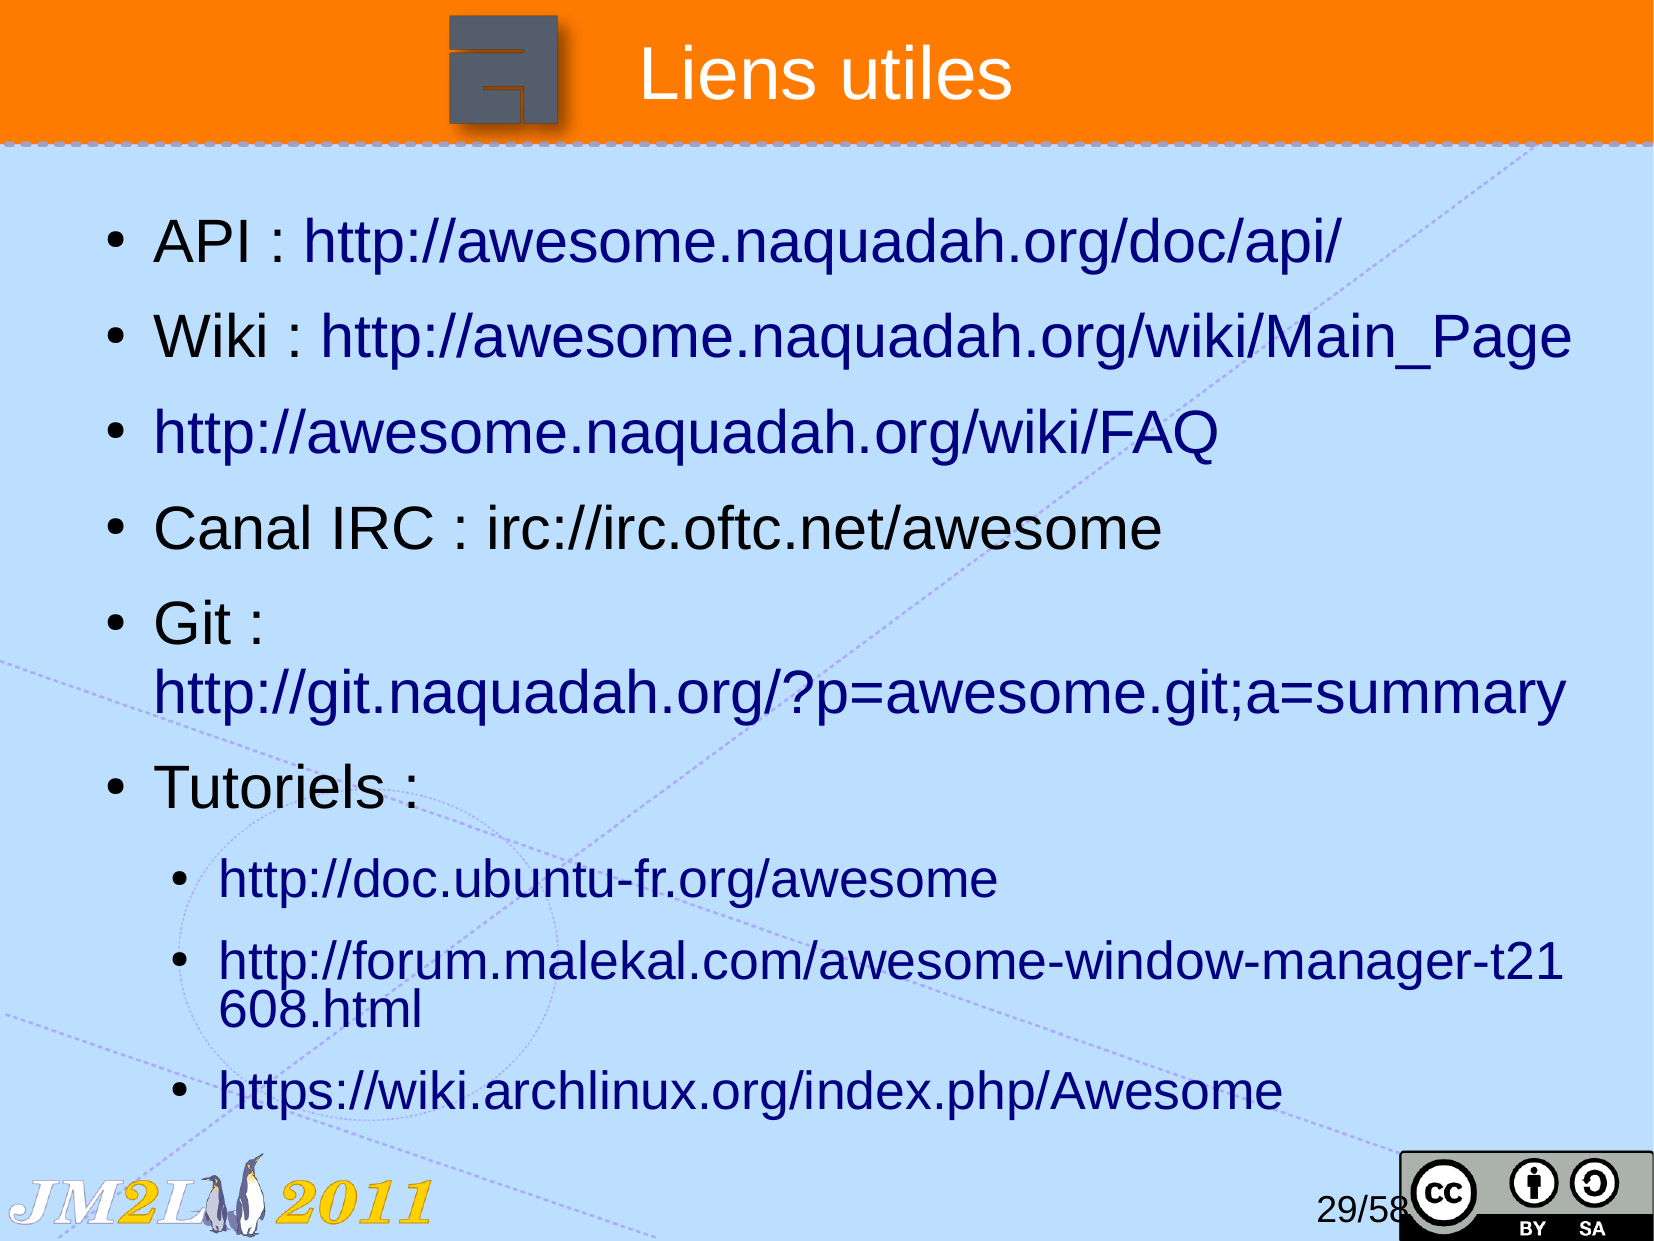

# Liens utiles
API : http://awesome.naquadah.org/doc/api/
Wiki : http://awesome.naquadah.org/wiki/Main_Page
http://awesome.naquadah.org/wiki/FAQ
Canal IRC : irc://irc.oftc.net/awesome
Git : http://git.naquadah.org/?p=awesome.git;a=summary
Tutoriels :
http://doc.ubuntu-fr.org/awesome
http://forum.malekal.com/awesome-window-manager-t21608.html
https://wiki.archlinux.org/index.php/Awesome